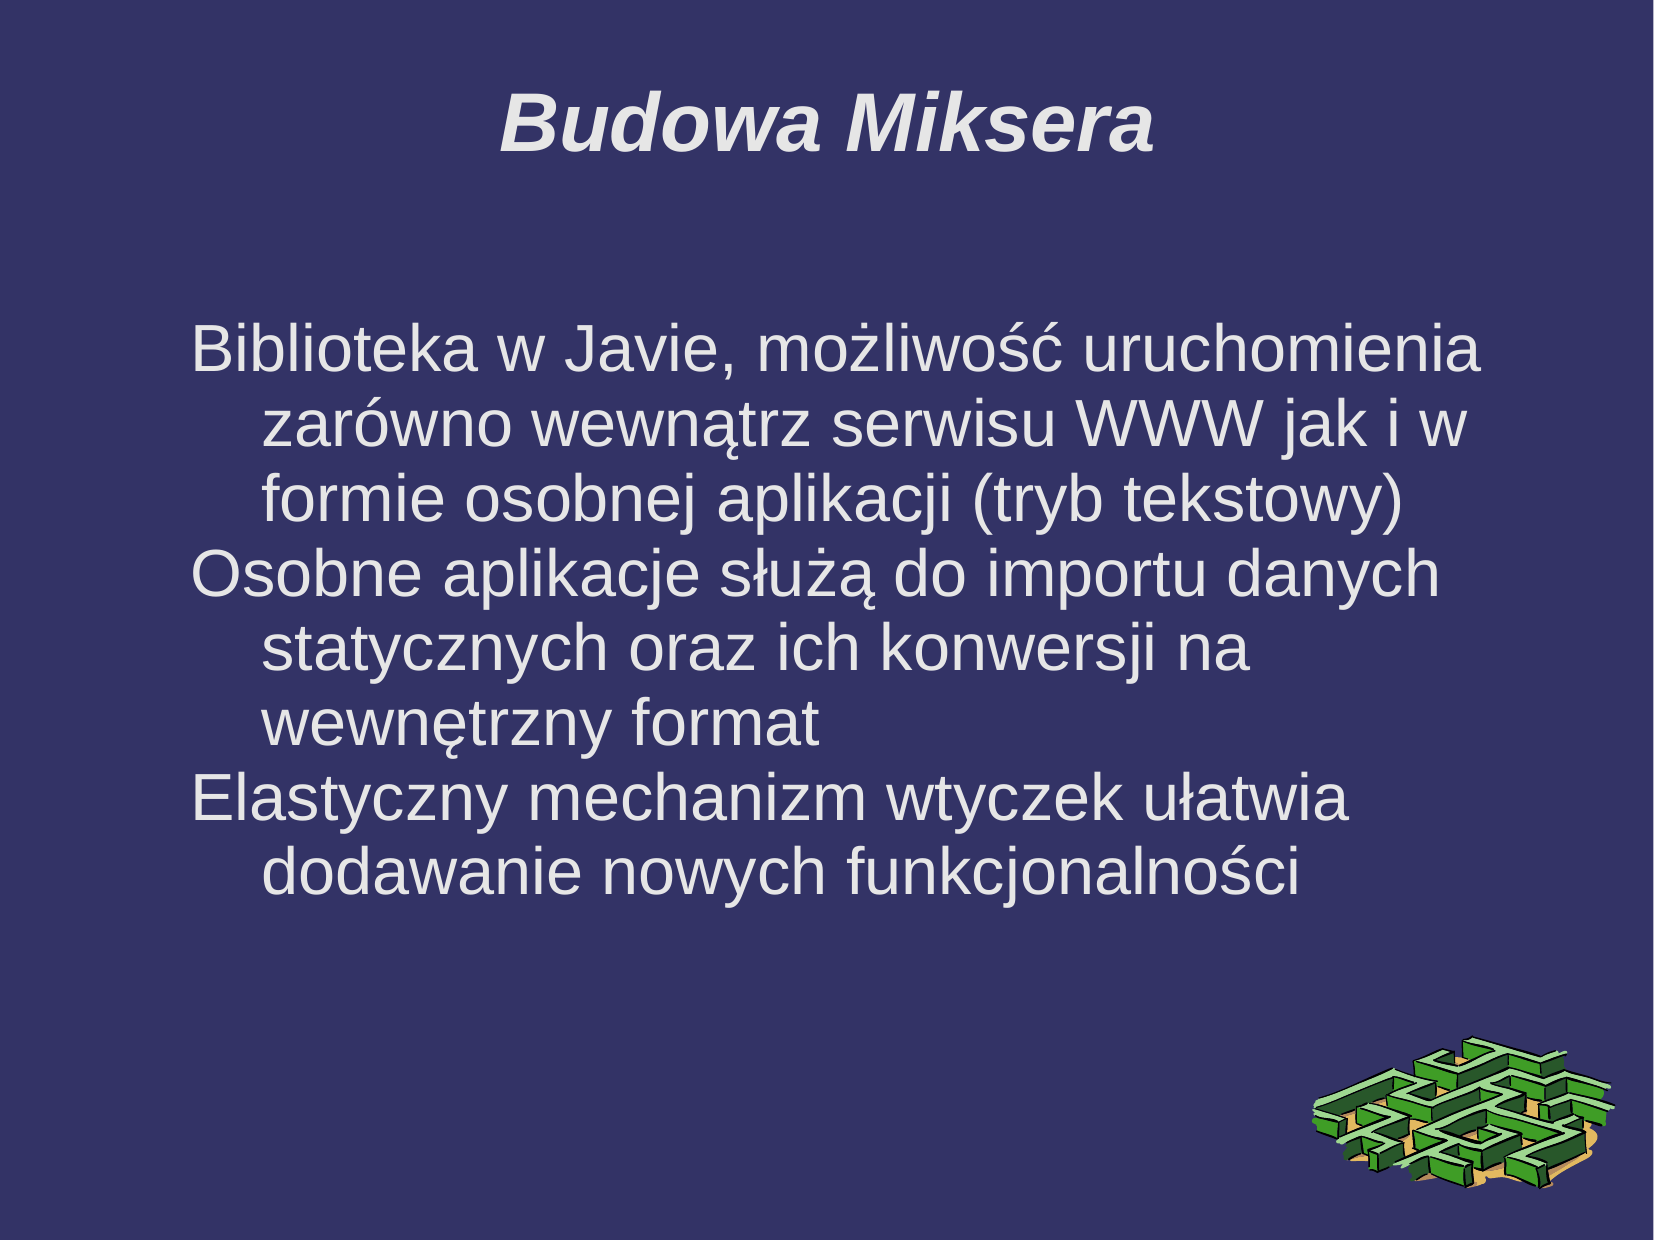

# Budowa Miksera
Biblioteka w Javie, możliwość uruchomienia zarówno wewnątrz serwisu WWW jak i w formie osobnej aplikacji (tryb tekstowy)
Osobne aplikacje służą do importu danych statycznych oraz ich konwersji na wewnętrzny format
Elastyczny mechanizm wtyczek ułatwia dodawanie nowych funkcjonalności